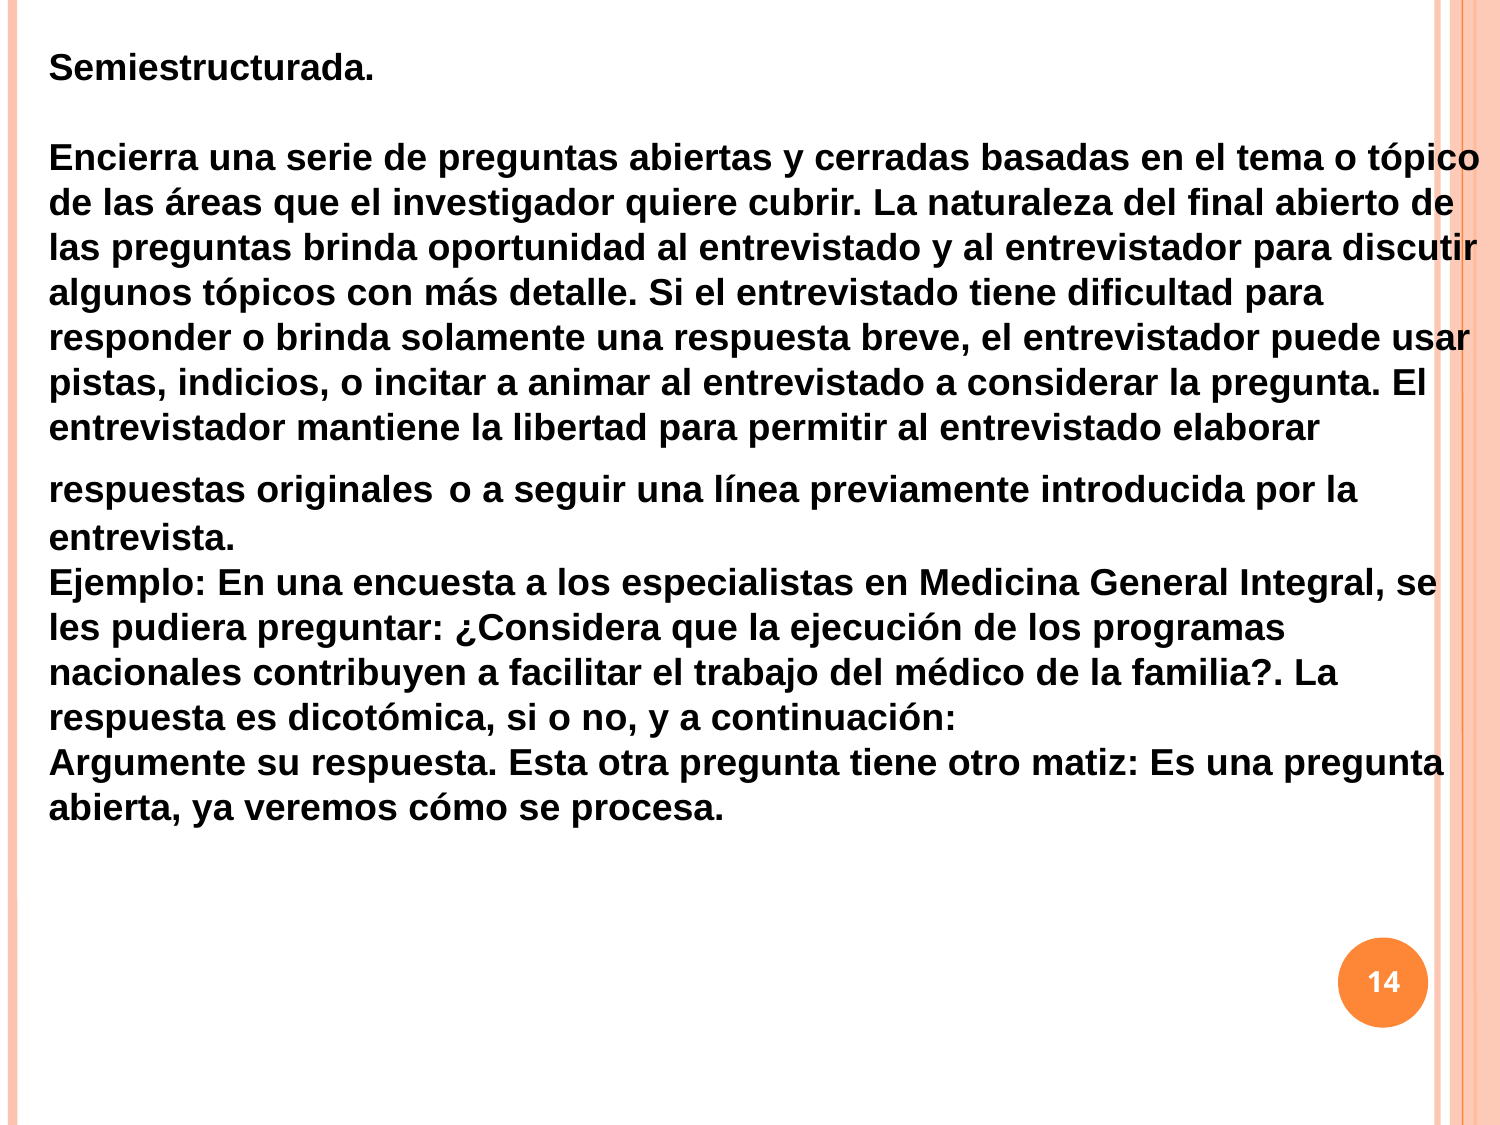

# Semiestructurada. Encierra una serie de preguntas abiertas y cerradas basadas en el tema o tópico de las áreas que el investigador quiere cubrir. La naturaleza del final abierto de las preguntas brinda oportunidad al entrevistado y al entrevistador para discutir algunos tópicos con más detalle. Si el entrevistado tiene dificultad para responder o brinda solamente una respuesta breve, el entrevistador puede usar pistas, indicios, o incitar a animar al entrevistado a considerar la pregunta. El entrevistador mantiene la libertad para permitir al entrevistado elaborar respuestas originales o a seguir una línea previamente introducida por la entrevista. Ejemplo: En una encuesta a los especialistas en Medicina General Integral, se les pudiera preguntar: ¿Considera que la ejecución de los programas nacionales contribuyen a facilitar el trabajo del médico de la familia?. La respuesta es dicotómica, si o no, y a continuación: Argumente su respuesta. Esta otra pregunta tiene otro matiz: Es una pregunta abierta, ya veremos cómo se procesa.